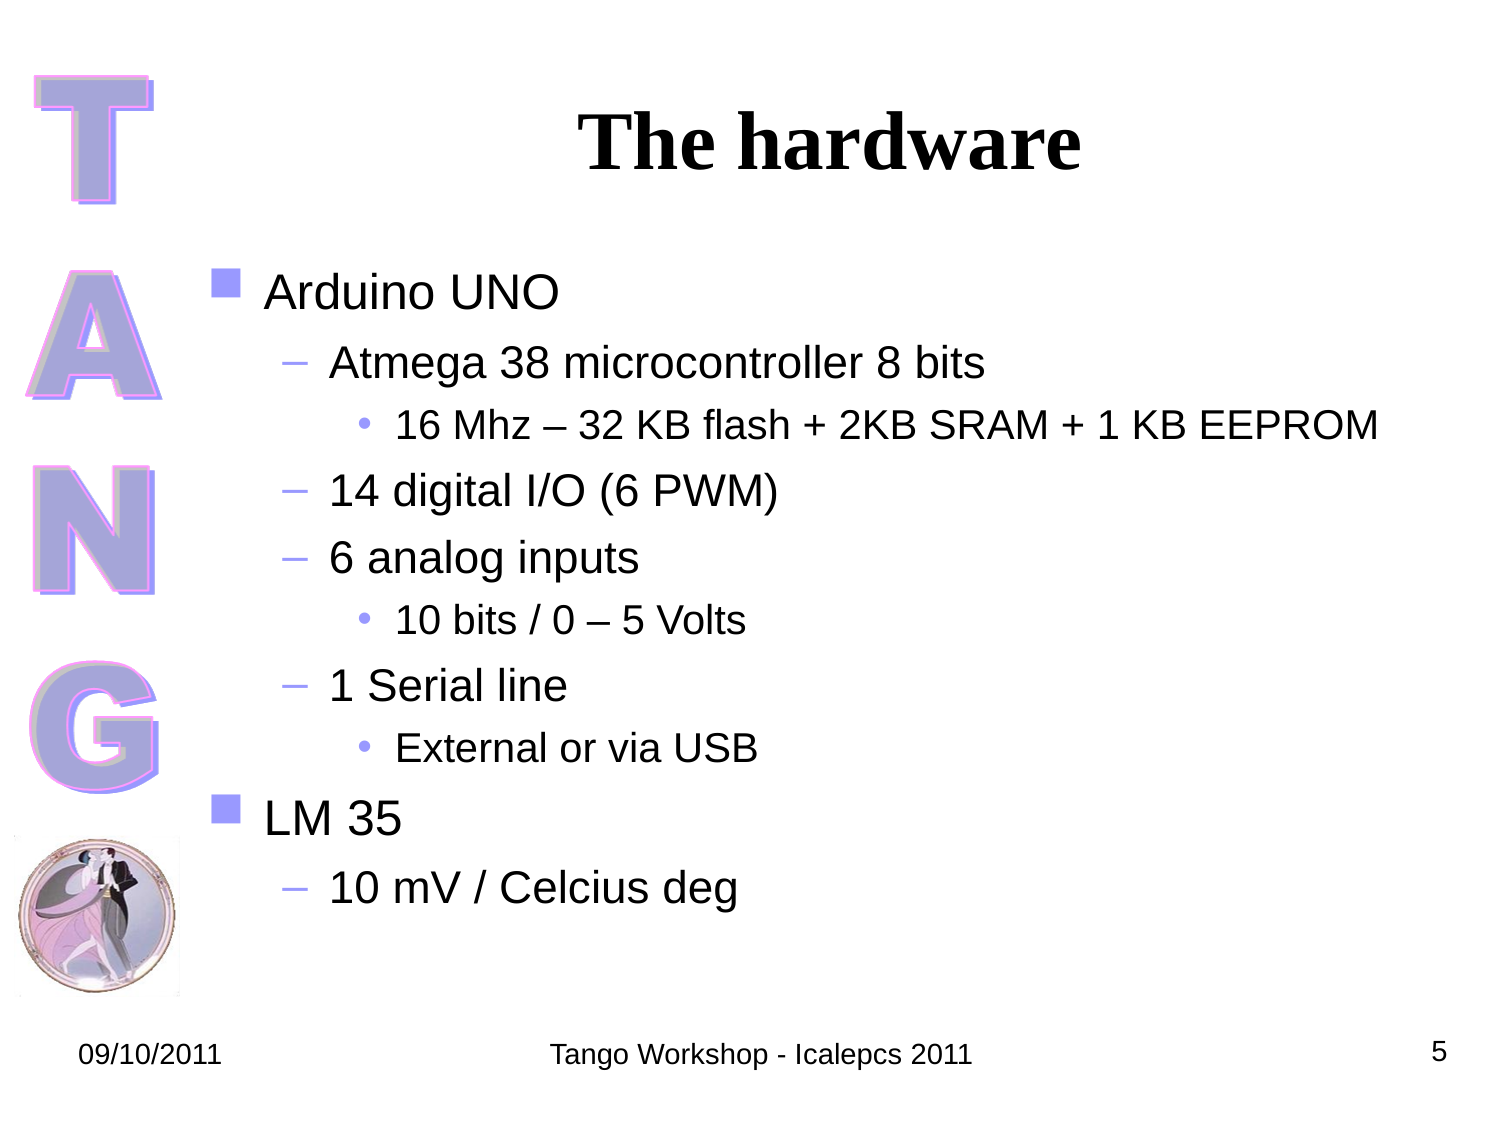

# The hardware
Arduino UNO
Atmega 38 microcontroller 8 bits
16 Mhz – 32 KB flash + 2KB SRAM + 1 KB EEPROM
14 digital I/O (6 PWM)
6 analog inputs
10 bits / 0 – 5 Volts
1 Serial line
External or via USB
LM 35
10 mV / Celcius deg
5
09/10/2011
Tango workshop - Icalepcs 2011